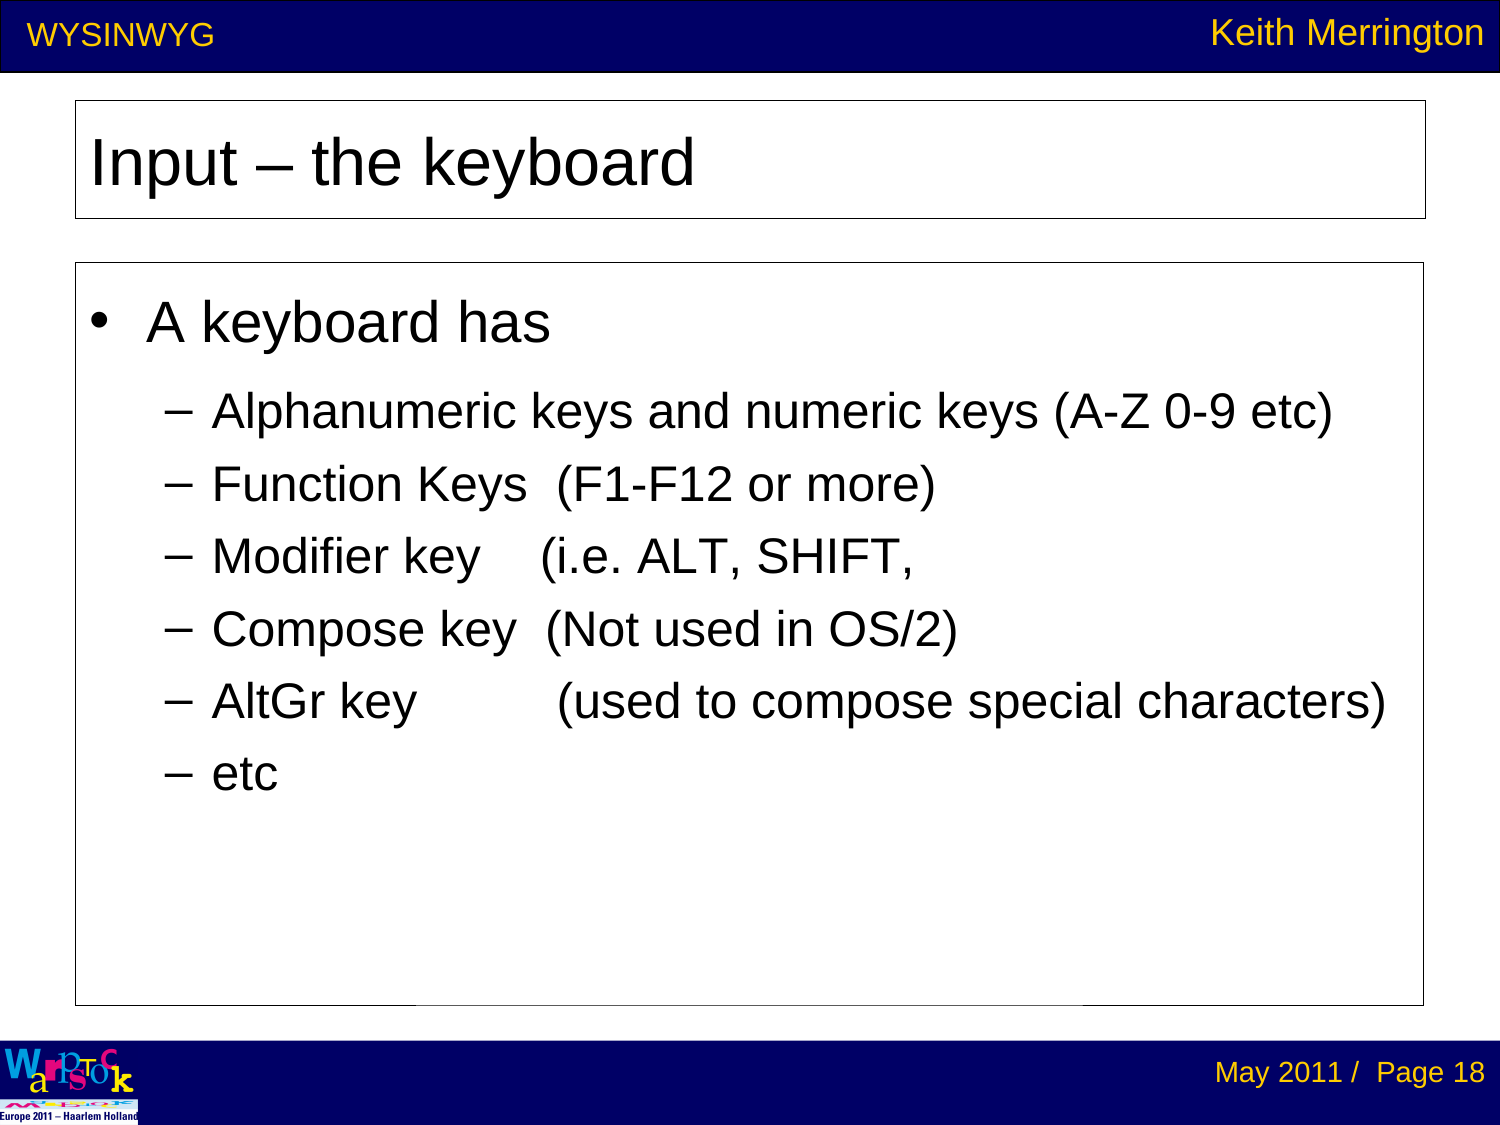

# Input – the keyboard
A keyboard has
Alphanumeric keys and numeric keys (A-Z 0-9 etc)
Function Keys (F1-F12 or more)
Modifier key	(i.e. ALT, SHIFT,
Compose key (Not used in OS/2)
AltGr key (used to compose special characters)
etc